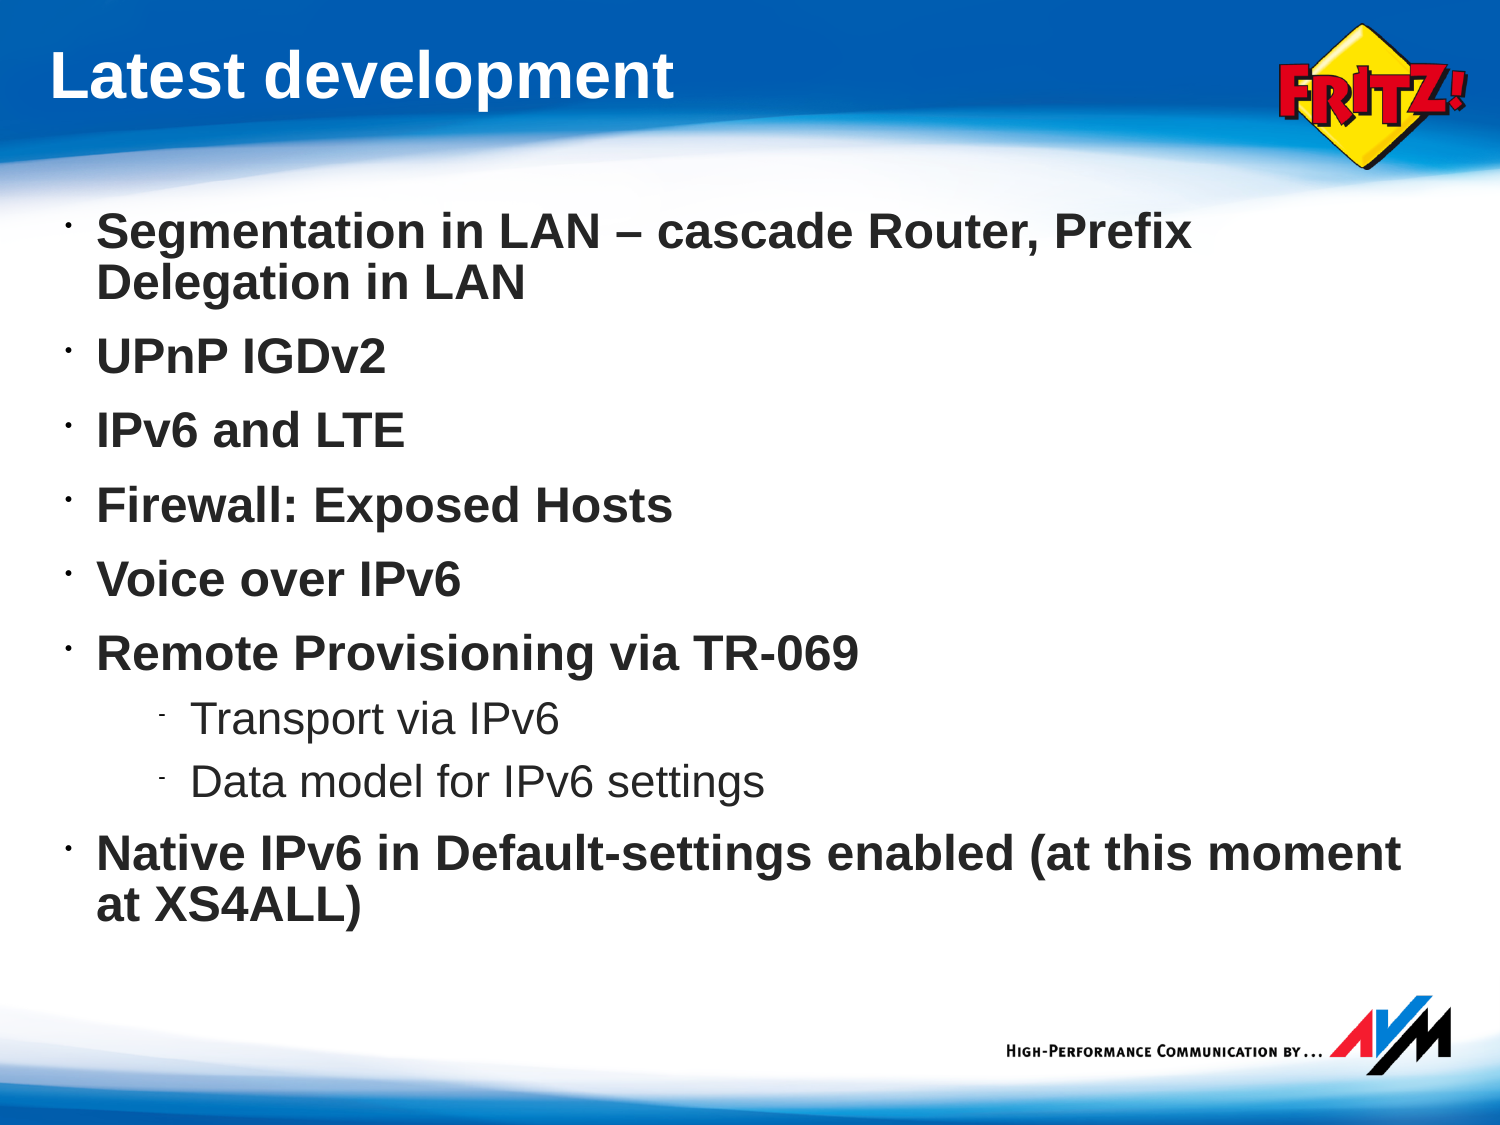

# Latest development
Segmentation in LAN – cascade Router, Prefix Delegation in LAN
UPnP IGDv2
IPv6 and LTE
Firewall: Exposed Hosts
Voice over IPv6
Remote Provisioning via TR-069
Transport via IPv6
Data model for IPv6 settings
Native IPv6 in Default-settings enabled (at this moment at XS4ALL)